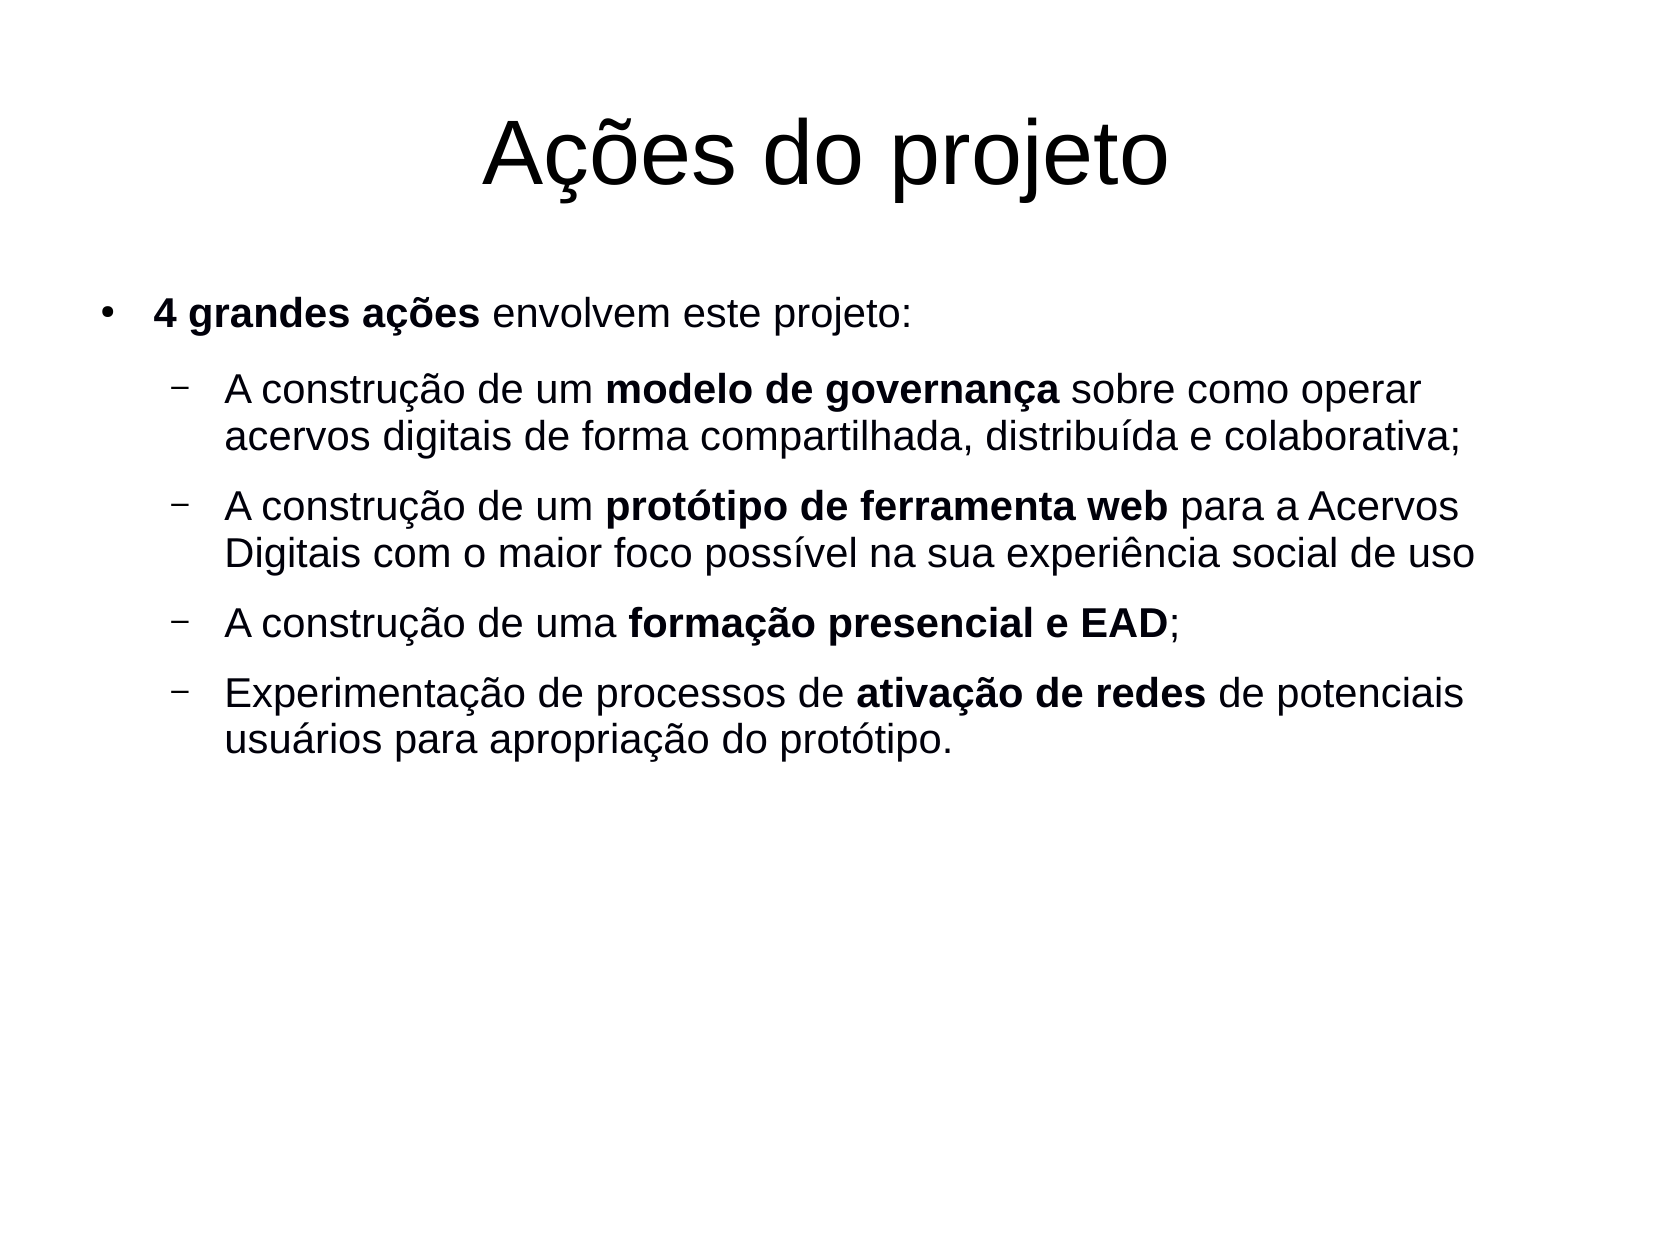

# Ações do projeto
4 grandes ações envolvem este projeto:
A construção de um modelo de governança sobre como operar acervos digitais de forma compartilhada, distribuída e colaborativa;
A construção de um protótipo de ferramenta web para a Acervos Digitais com o maior foco possível na sua experiência social de uso
A construção de uma formação presencial e EAD;
Experimentação de processos de ativação de redes de potenciais usuários para apropriação do protótipo.